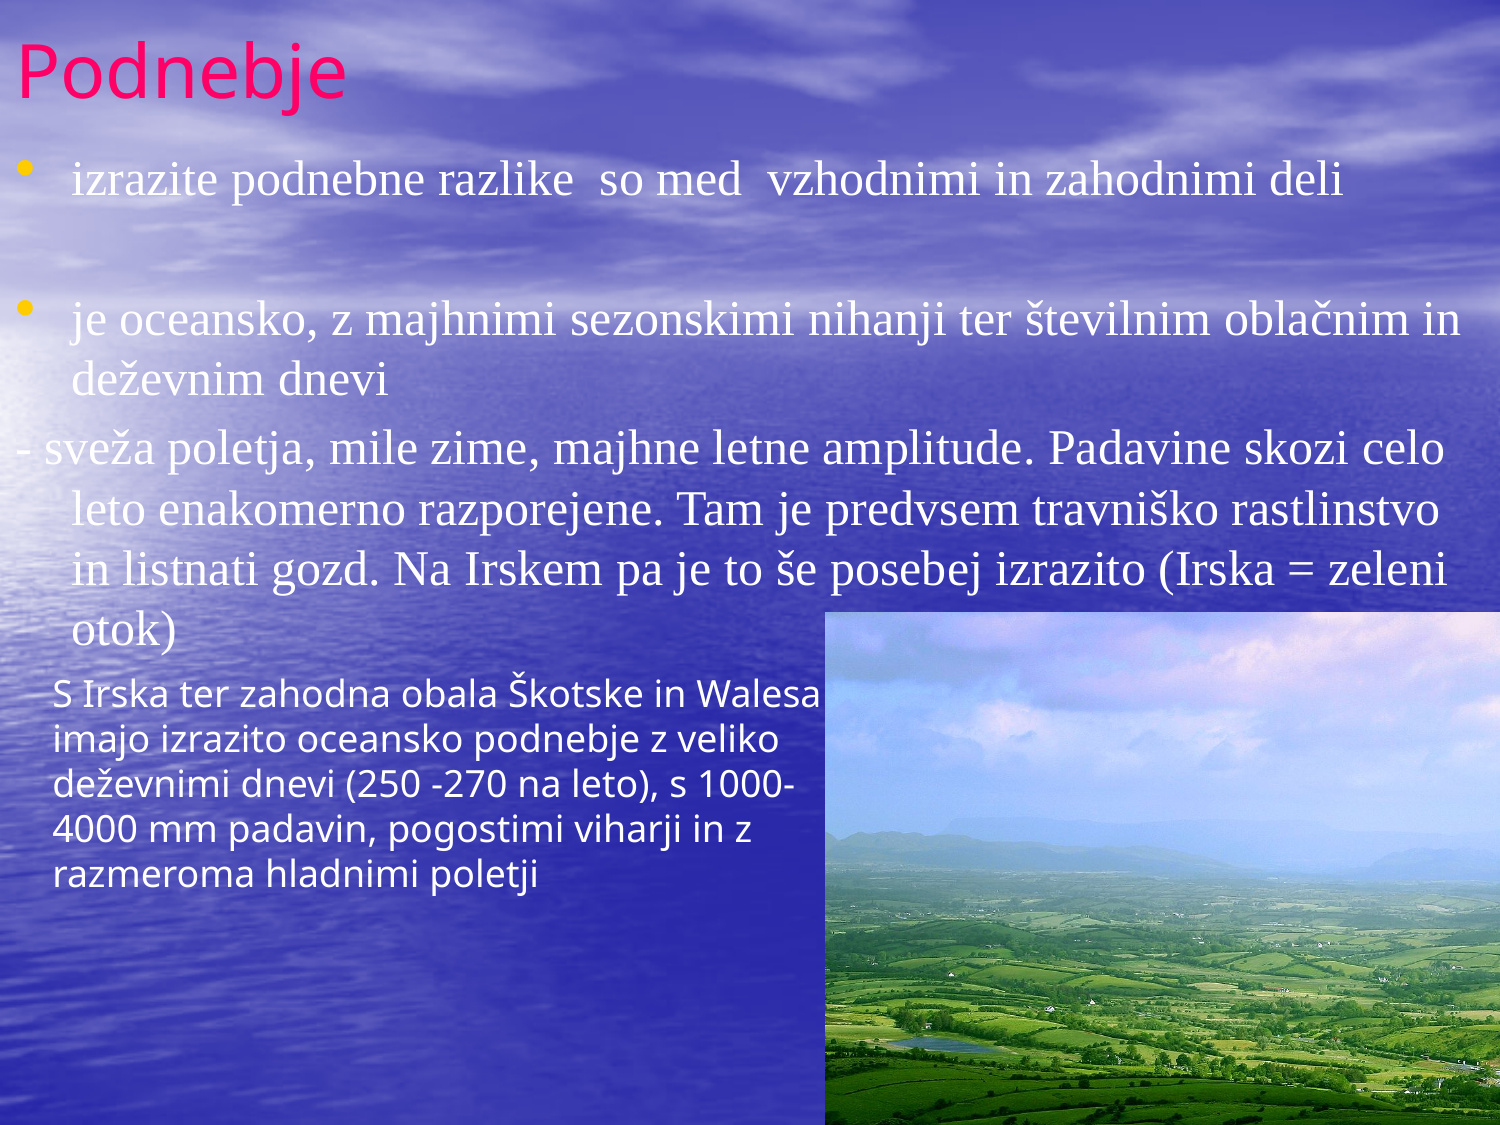

# Podnebje
izrazite podnebne razlike so med vzhodnimi in zahodnimi deli
je oceansko, z majhnimi sezonskimi nihanji ter številnim oblačnim in deževnim dnevi
- sveža poletja, mile zime, majhne letne amplitude. Padavine skozi celo leto enakomerno razporejene. Tam je predvsem travniško rastlinstvo in listnati gozd. Na Irskem pa je to še posebej izrazito (Irska = zeleni otok)
S Irska ter zahodna obala Škotske in Walesa imajo izrazito oceansko podnebje z veliko deževnimi dnevi (250 -270 na leto), s 1000-4000 mm padavin, pogostimi viharji in z razmeroma hladnimi poletji